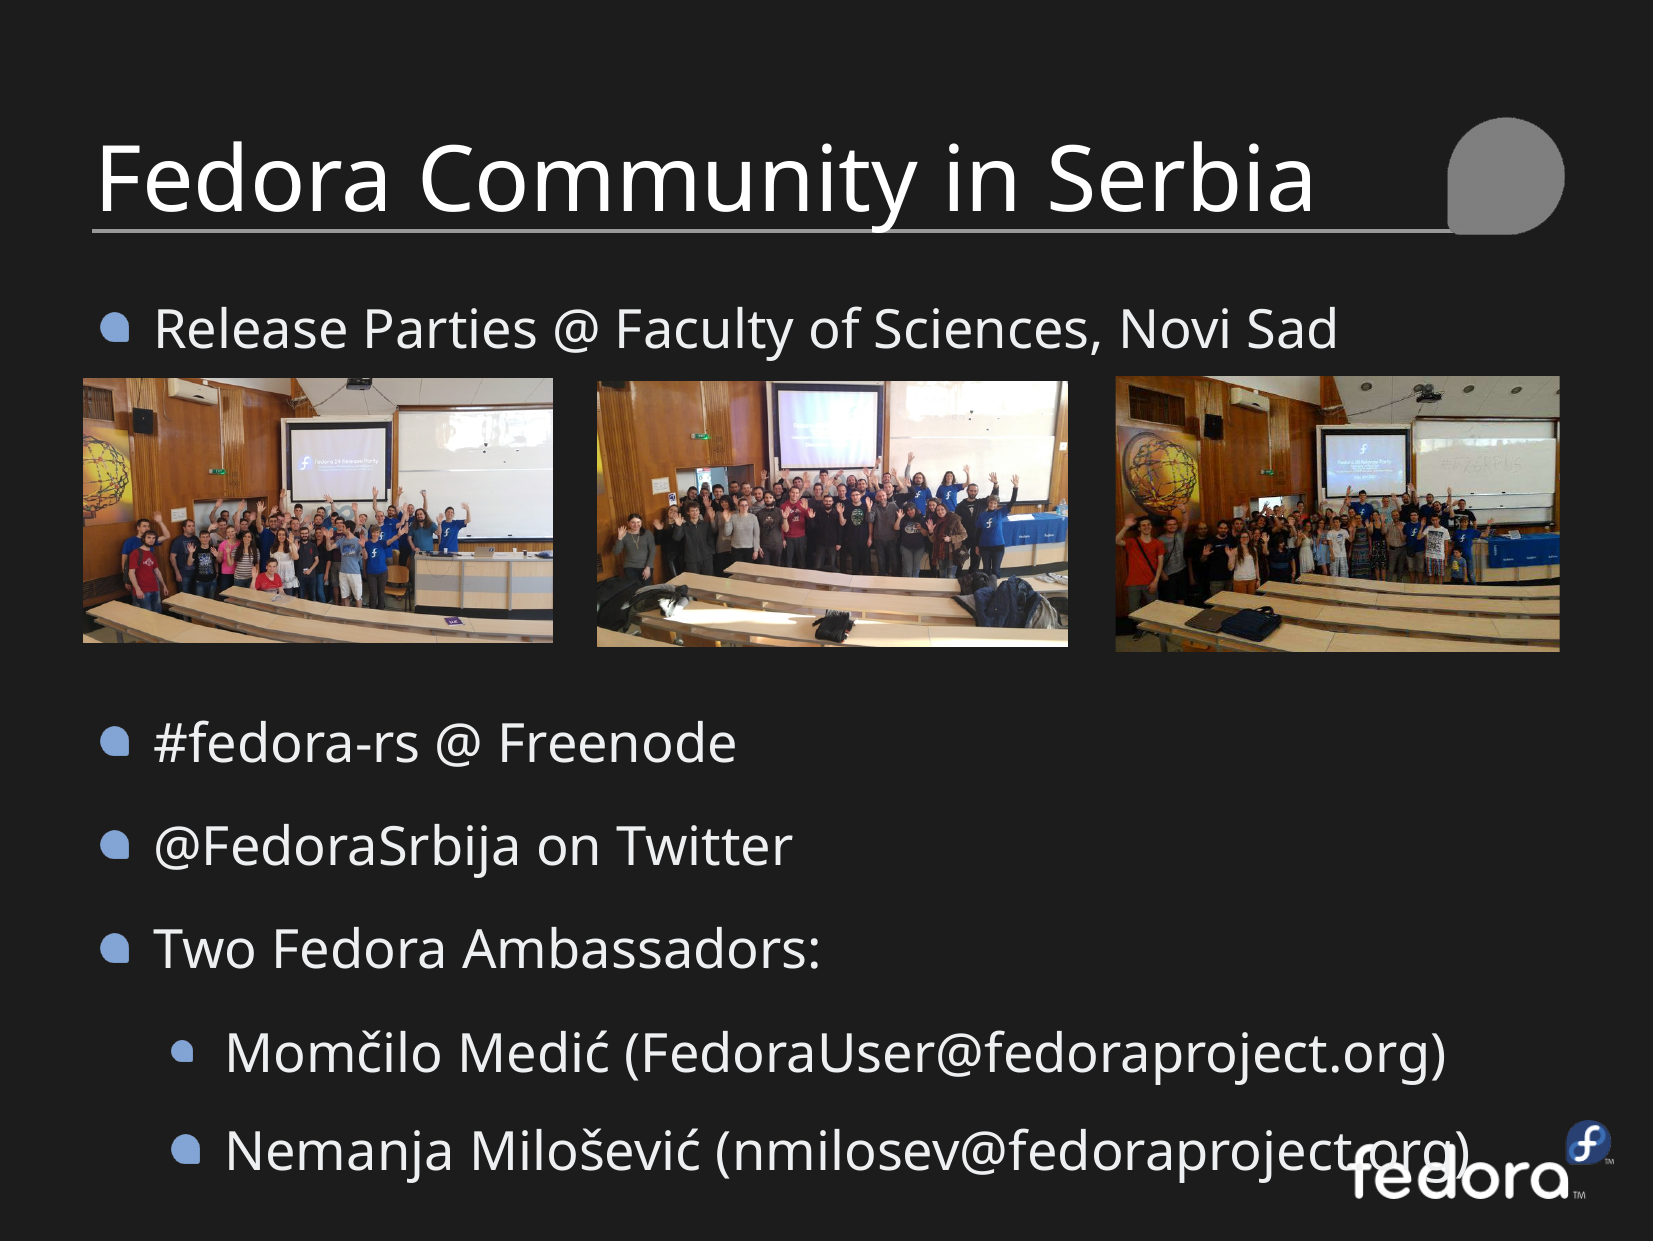

Fedora Community in Serbia
# Release Parties @ Faculty of Sciences, Novi Sad
#fedora-rs @ Freenode
@FedoraSrbija on Twitter
Two Fedora Ambassadors:
Momčilo Medić (FedoraUser@fedoraproject.org)
Nemanja Milošević (nmilosev@fedoraproject.org)